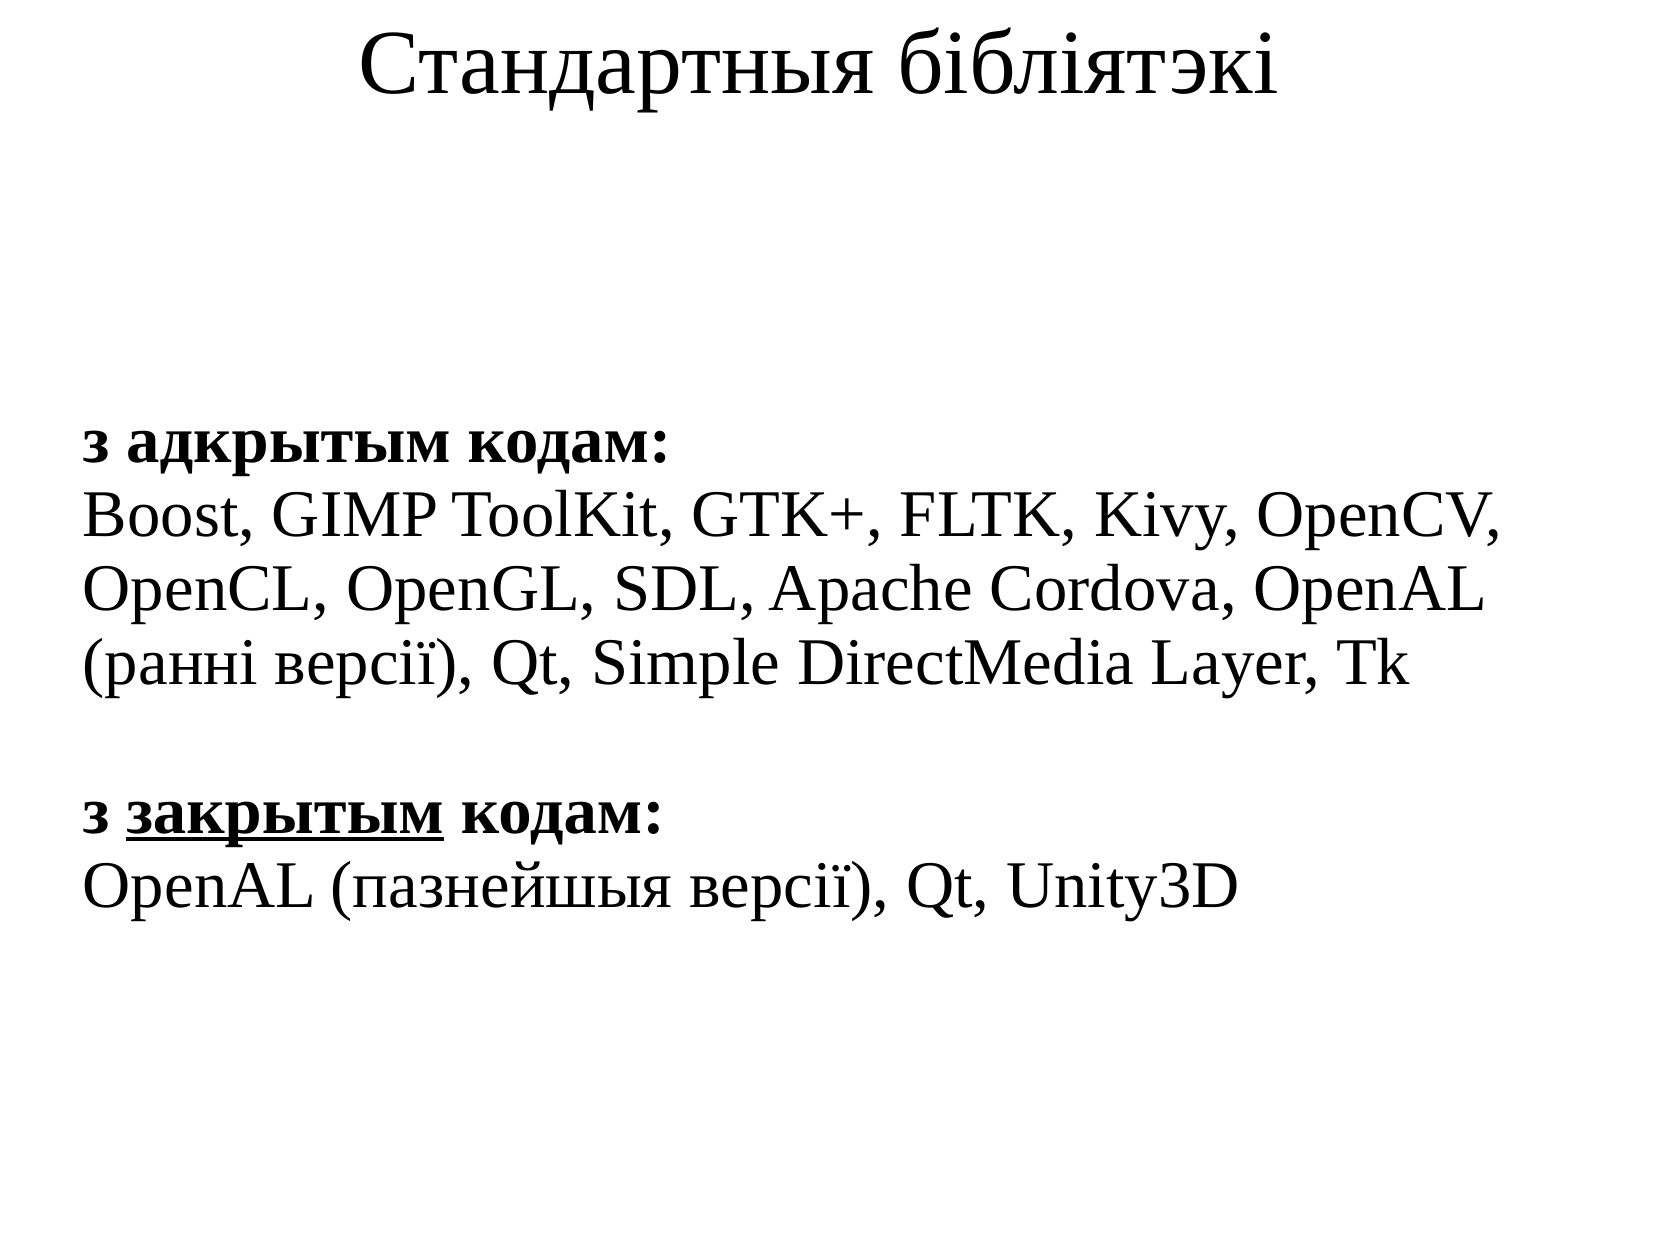

# Стандартныя бібліятэкі
з адкрытым кодам:
Boost, GIMP ToolKit, GTK+, FLTK, Kivy, OpenCV, OpenCL, OpenGL, SDL, Apache Cordova, OpenAL (ранні версії), Qt, Simple DirectMedia Layer, Tk
з закрытым кодам:
OpenAL (пазнейшыя версії), Qt, Unity3D